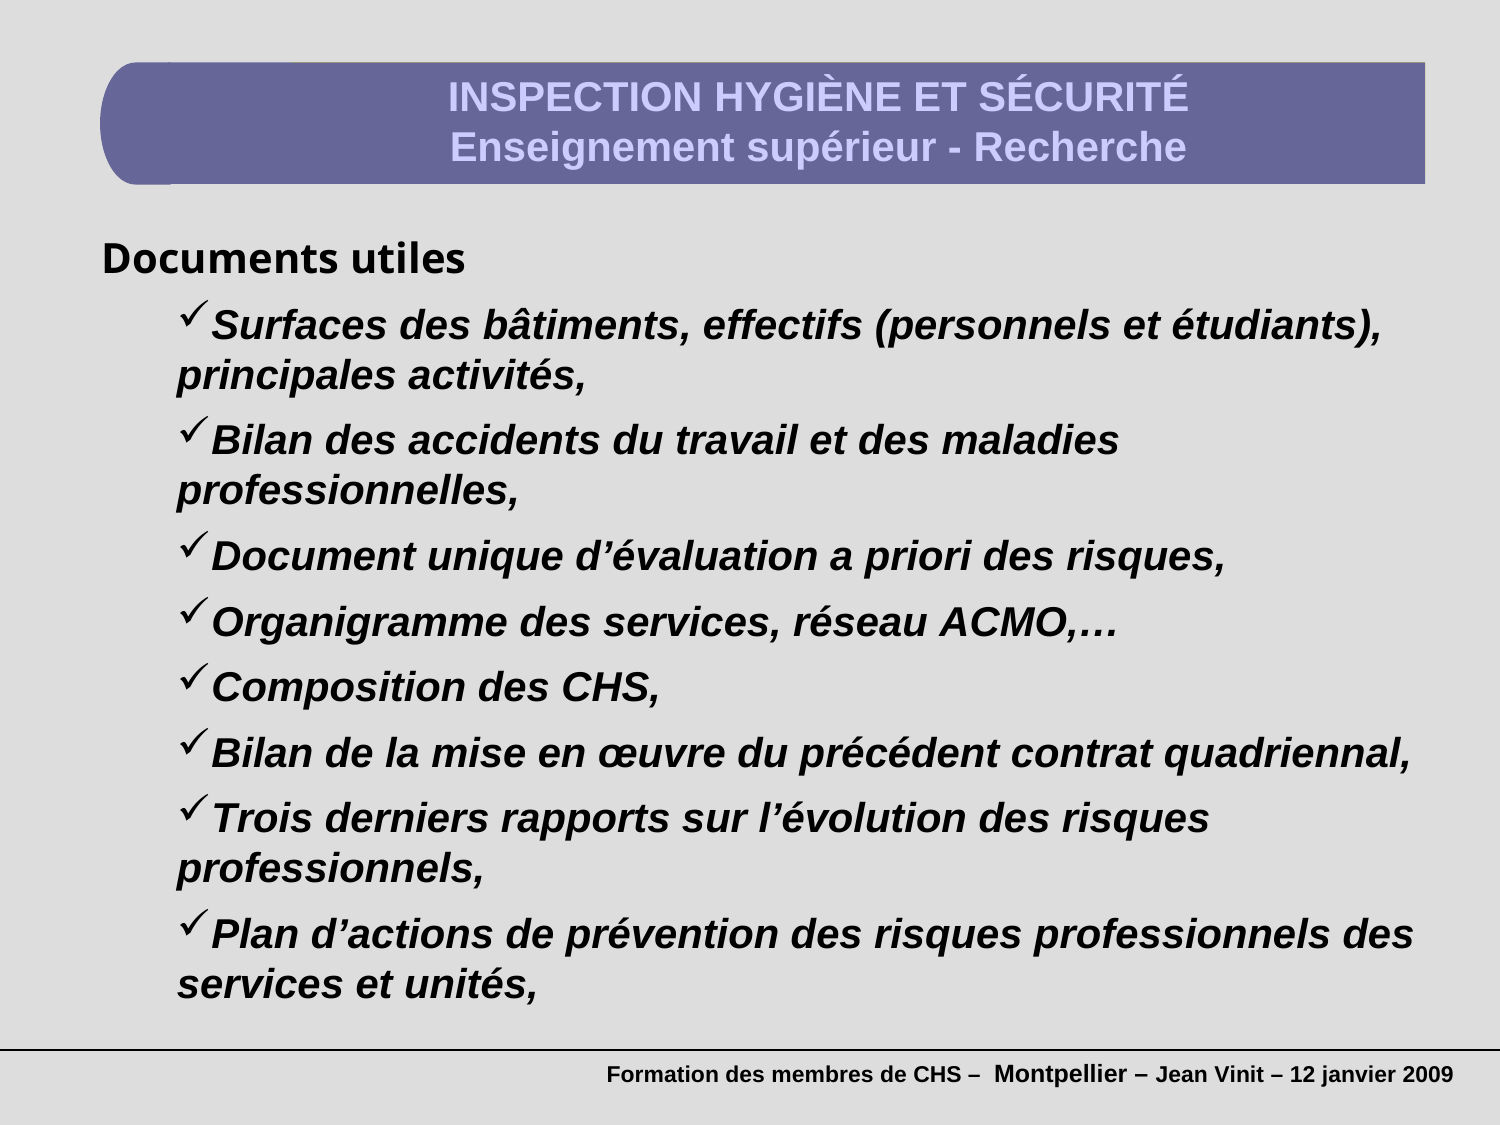

Documents utiles
Surfaces des bâtiments, effectifs (personnels et étudiants), principales activités,
Bilan des accidents du travail et des maladies professionnelles,
Document unique d’évaluation a priori des risques,
Organigramme des services, réseau ACMO,…
Composition des CHS,
Bilan de la mise en œuvre du précédent contrat quadriennal,
Trois derniers rapports sur l’évolution des risques professionnels,
Plan d’actions de prévention des risques professionnels des services et unités,